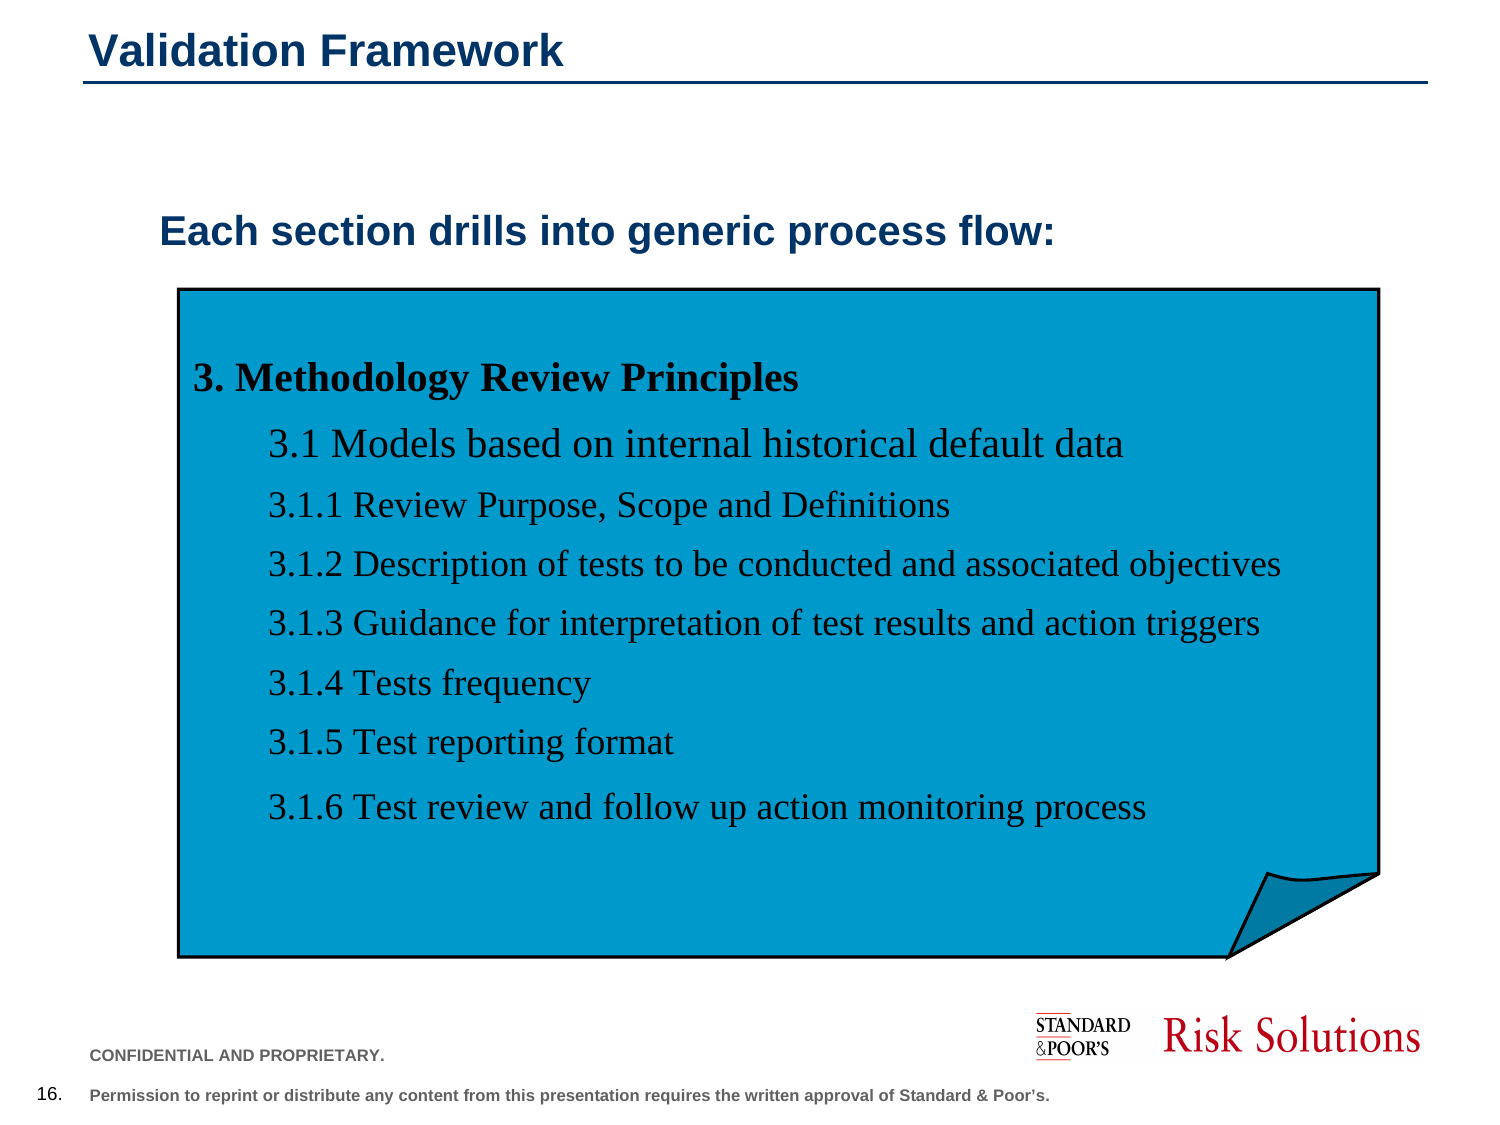

# Validation Framework
Each section drills into generic process flow:
3. Methodology Review Principles
	3.1 Models based on internal historical default data
3.1.1 Review Purpose, Scope and Definitions
3.1.2 Description of tests to be conducted and associated objectives
3.1.3 Guidance for interpretation of test results and action triggers
3.1.4 Tests frequency
3.1.5 Test reporting format
3.1.6 Test review and follow up action monitoring process